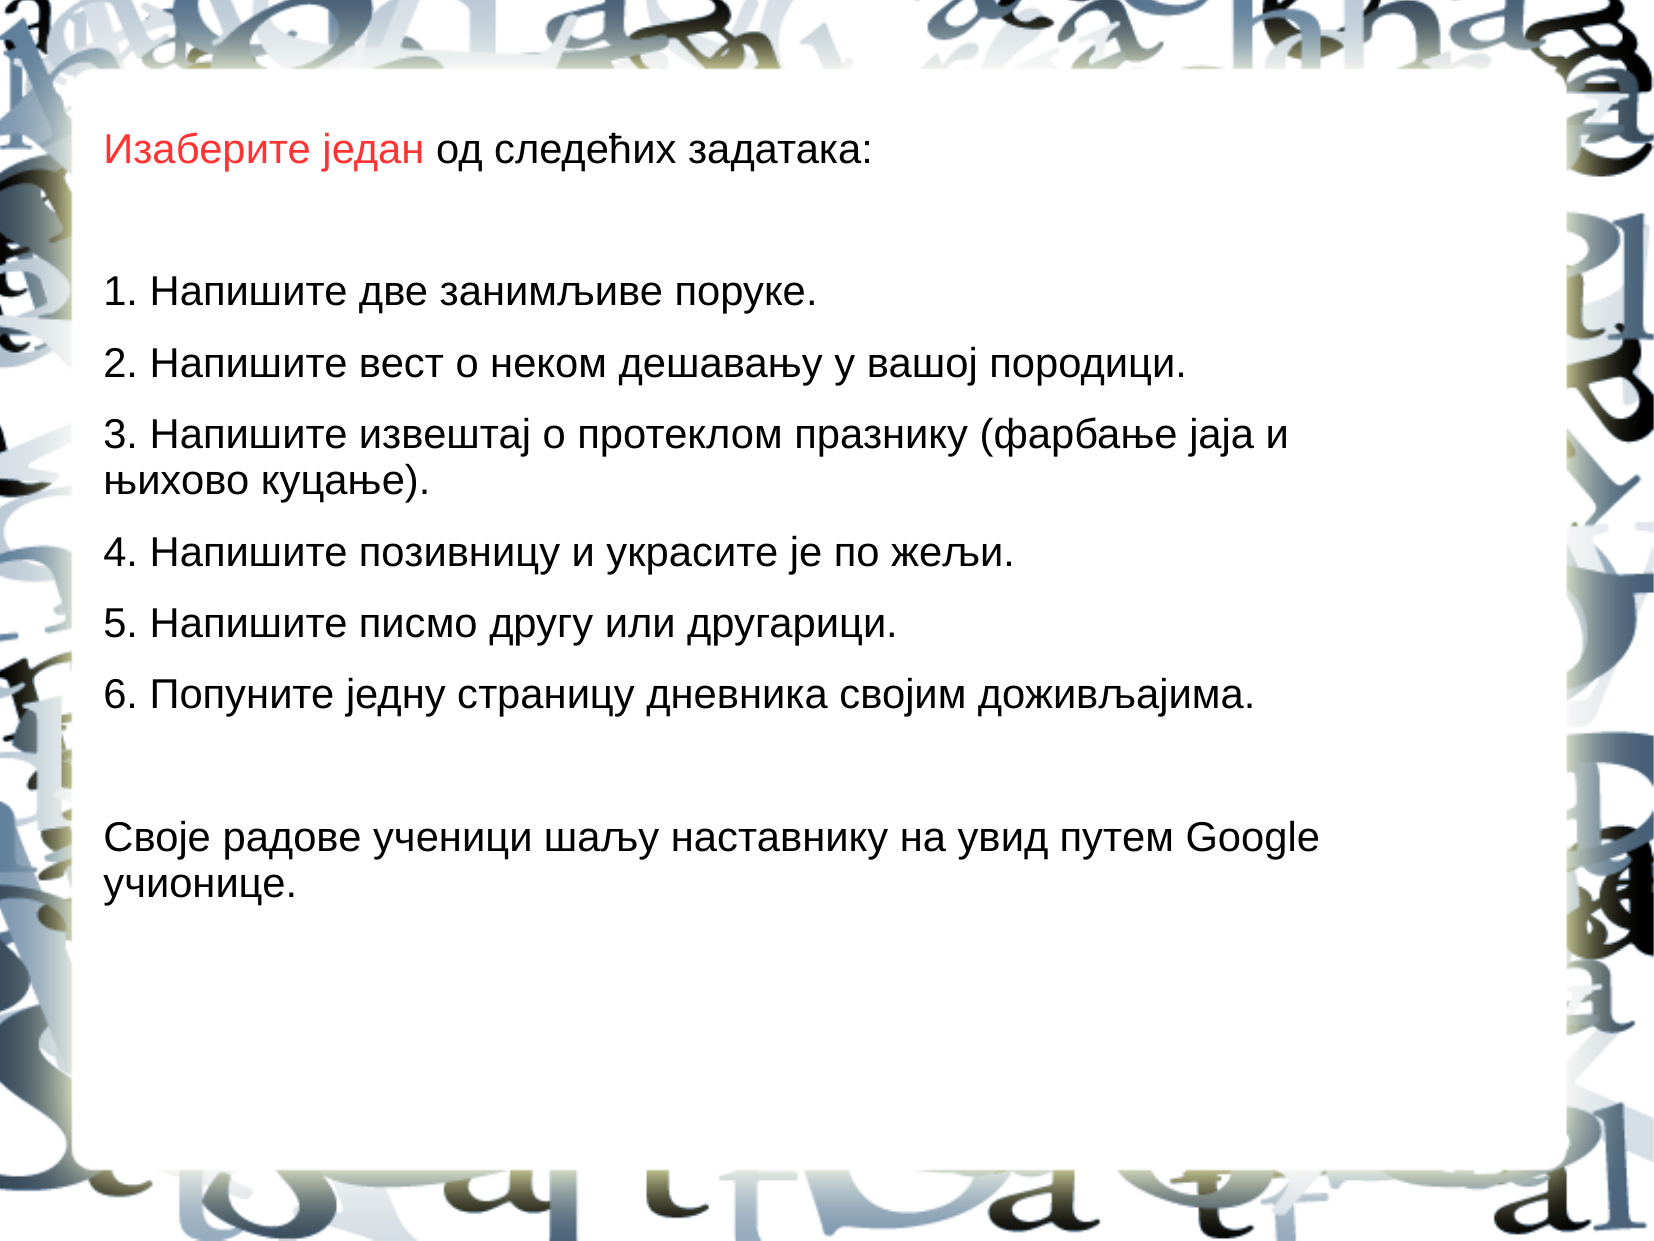

Изаберите један од следећих задатака:
1. Напишите две занимљиве поруке.
2. Напишите вест о неком дешавању у вашој породици.
3. Напишите извештај о протеклом празнику (фарбање јаја и њихово куцање).
4. Напишите позивницу и украсите је по жељи.
5. Напишите писмо другу или другарици.
6. Попуните једну страницу дневника својим доживљајима.
Своје радове ученици шаљу наставнику на увид путем Google учионице.